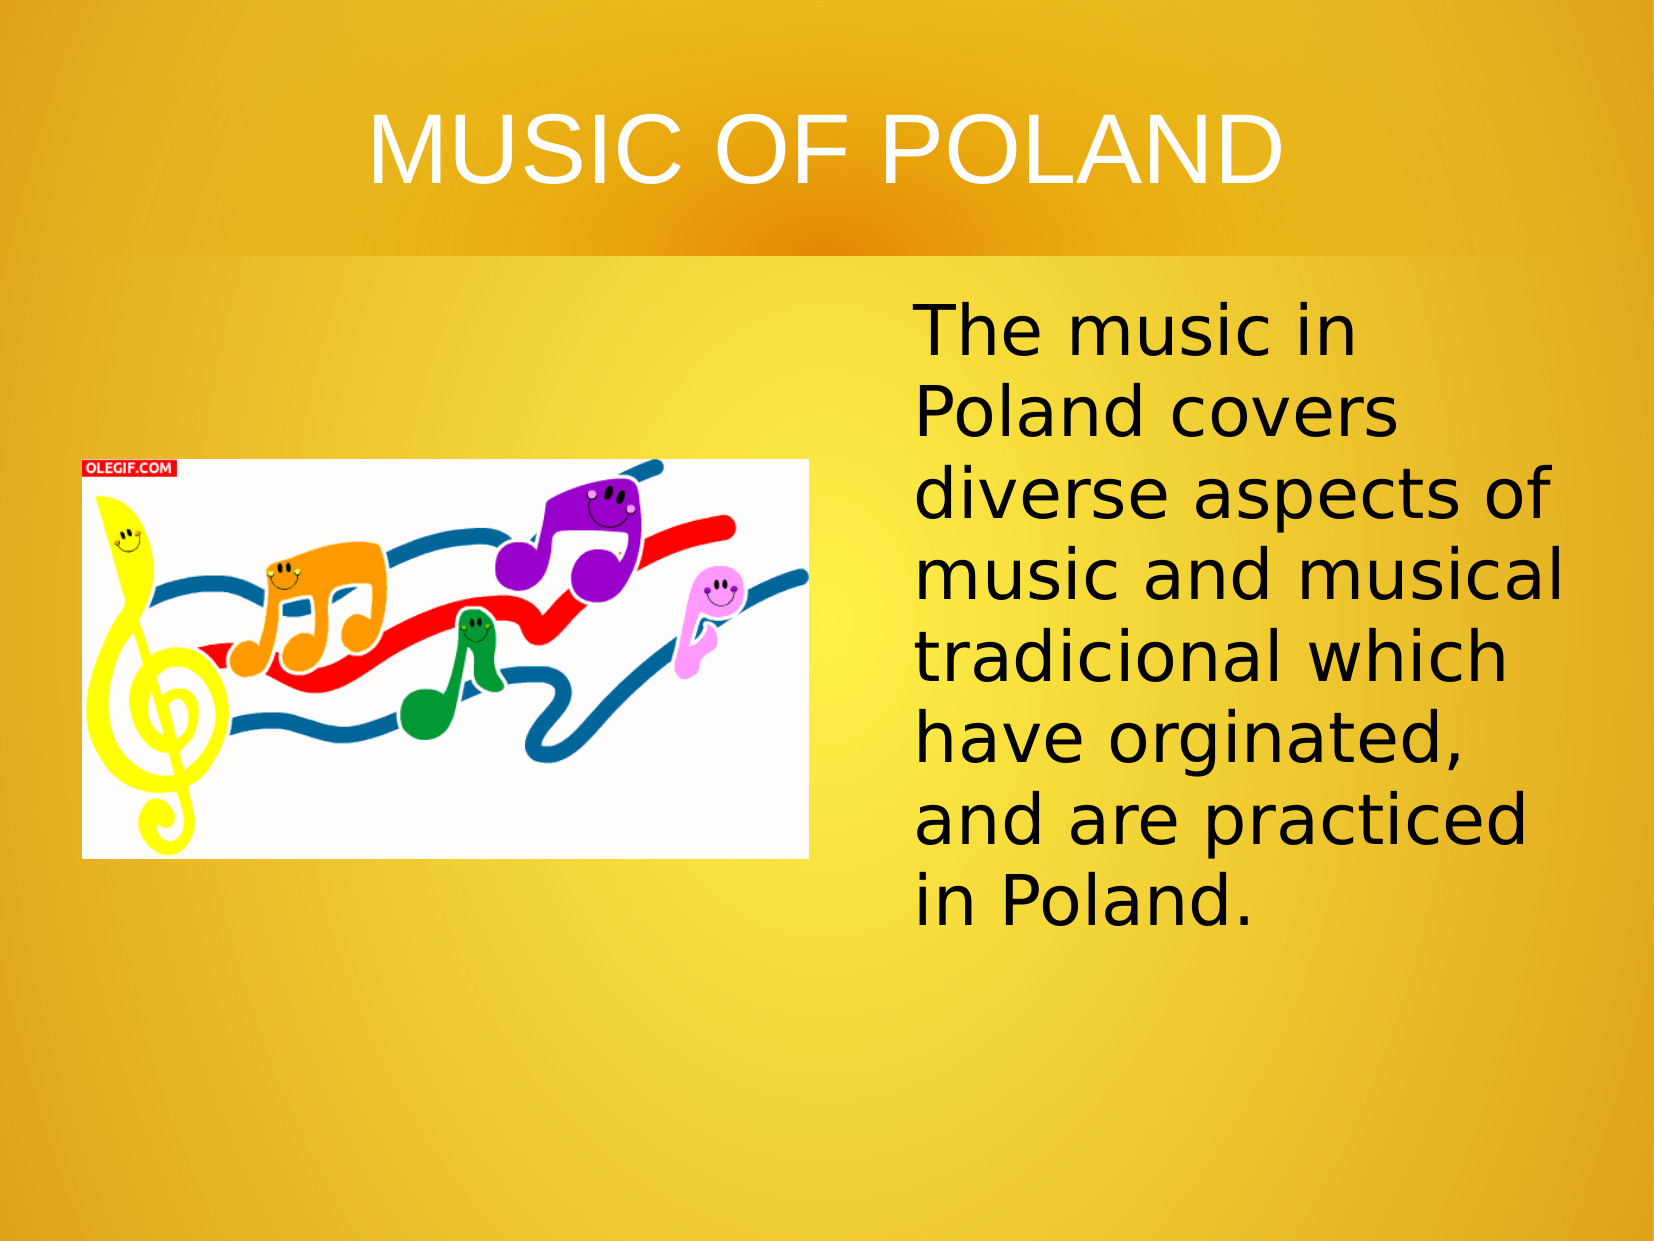

# MUSIC OF POLAND
The music in Poland covers diverse aspects of music and musical tradicional which have orginated, and are practiced in Poland.